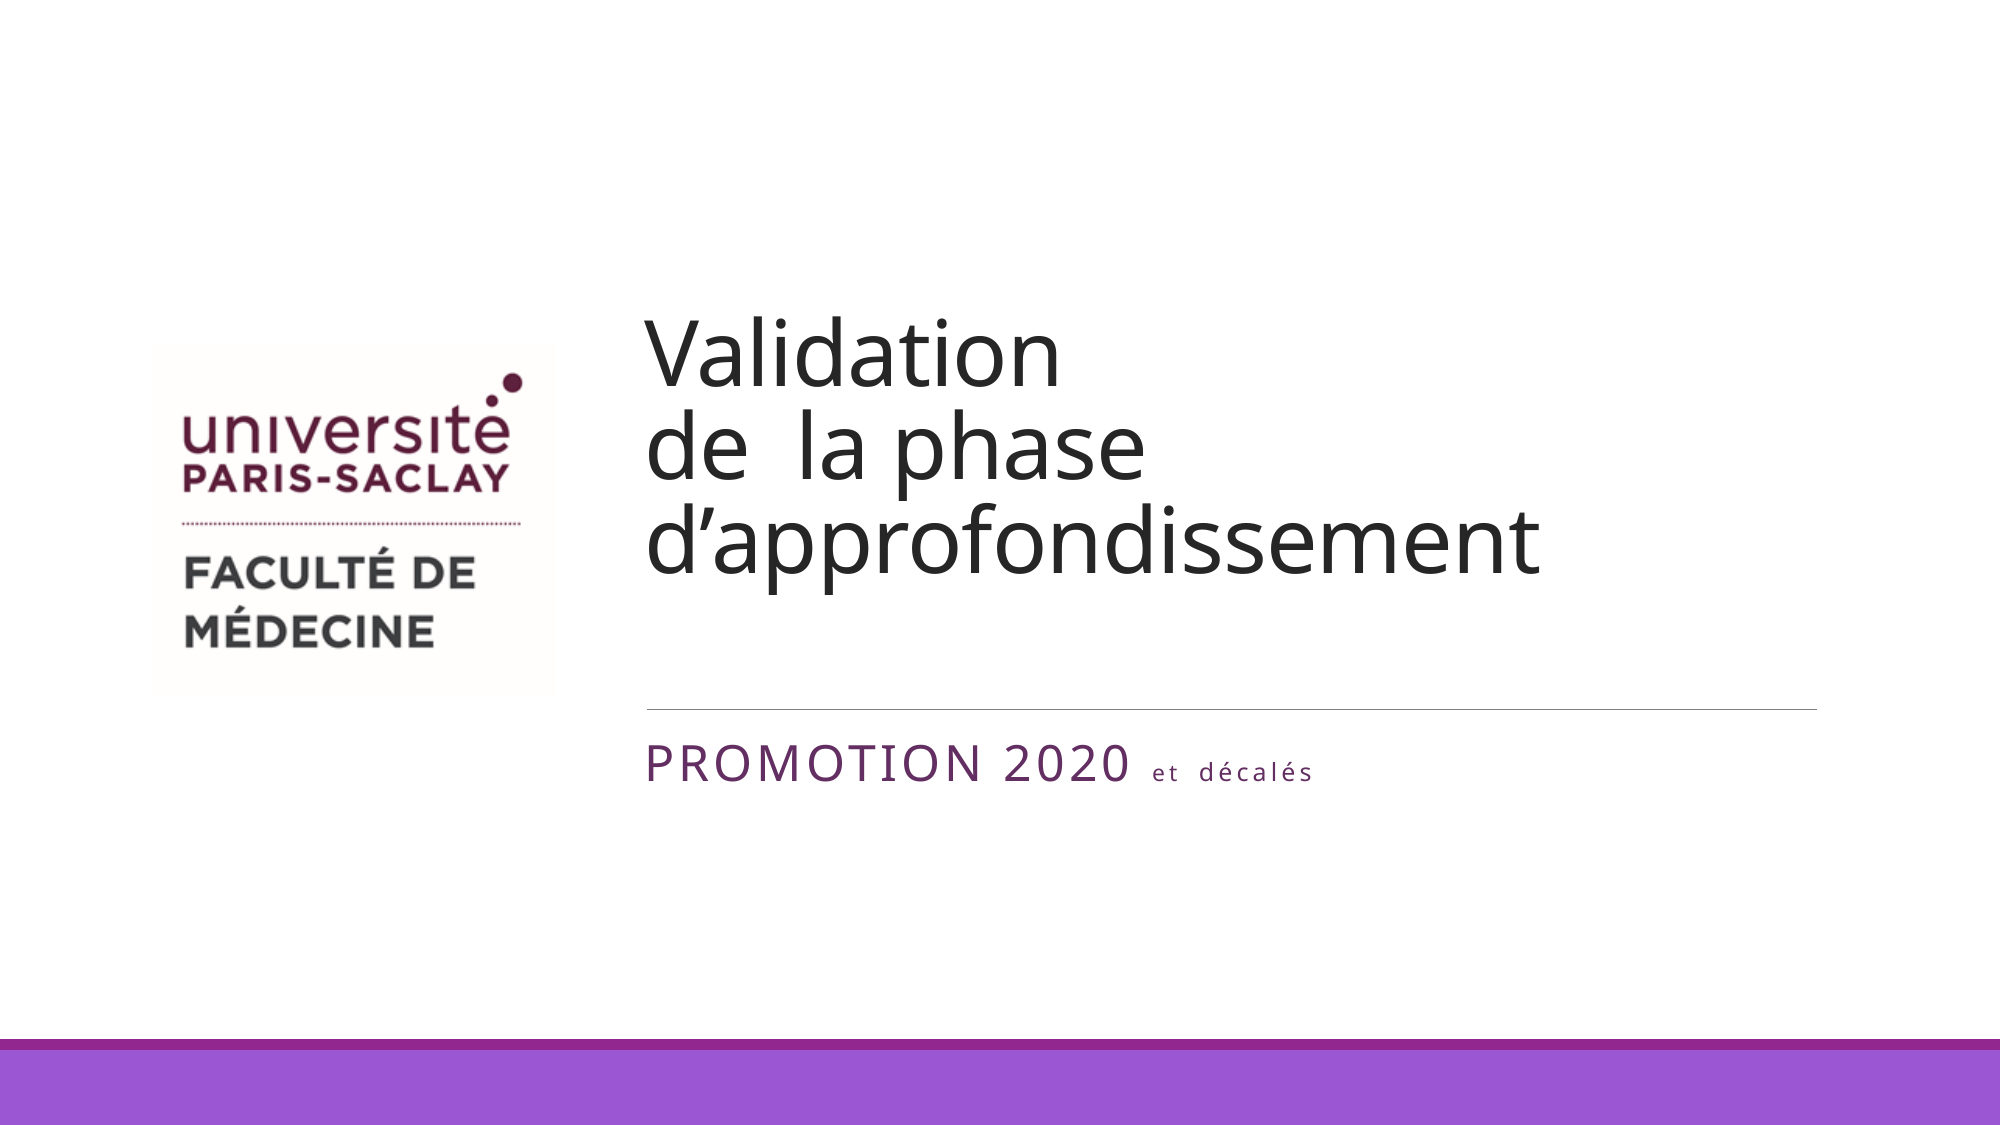

# Validation de la phase d’approfondissement
Promotion 2020 et décalés